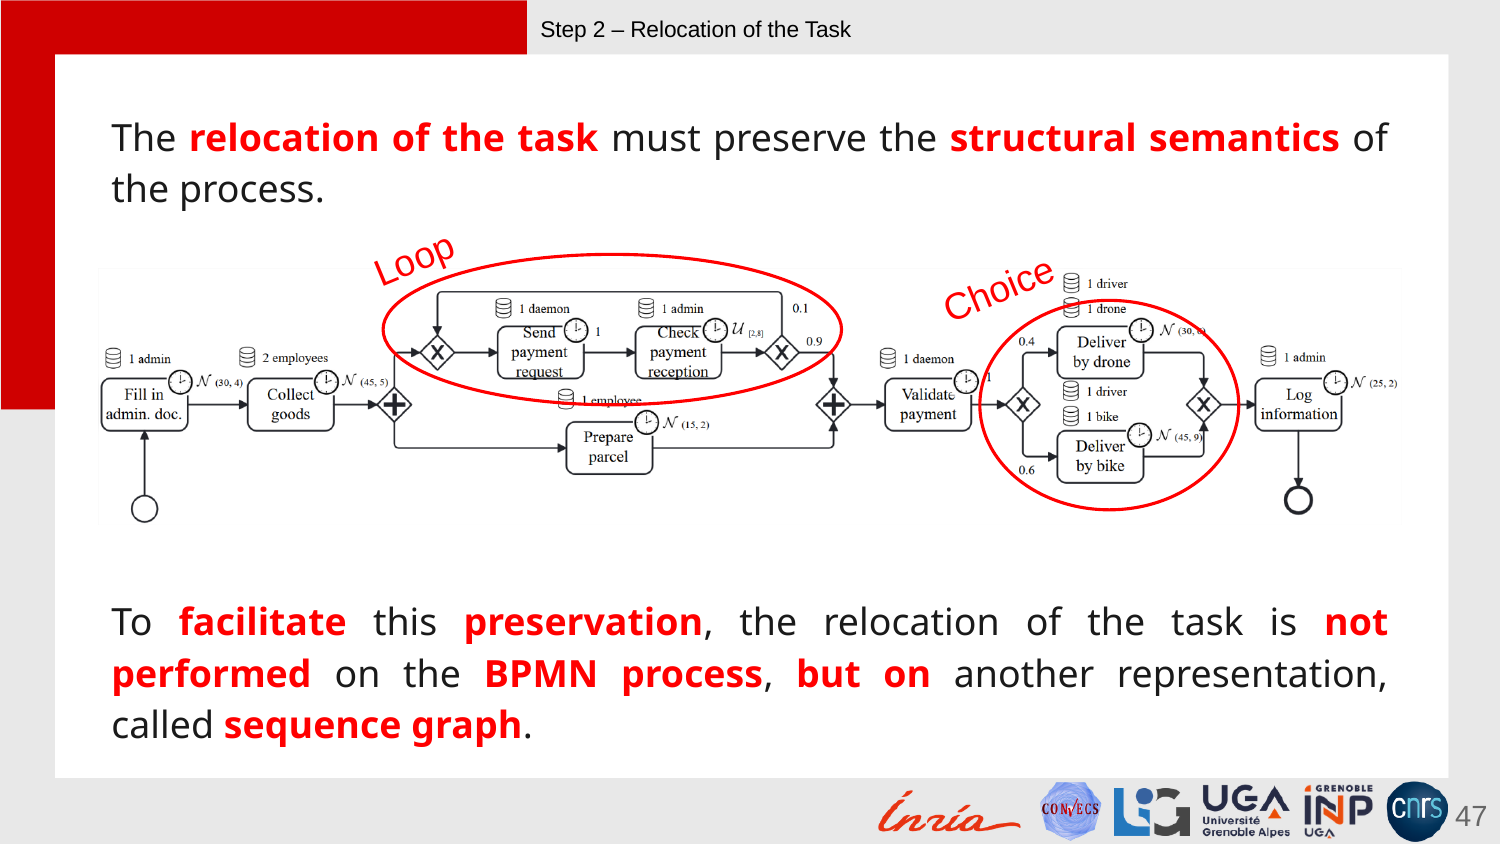

# Step 2 – Relocation of the Task
The relocation of the task must preserve the structural semantics of the process.
Loop
Choice
To facilitate this preservation, the relocation of the task is not performed on the BPMN process, but on another representation, called sequence graph.
47